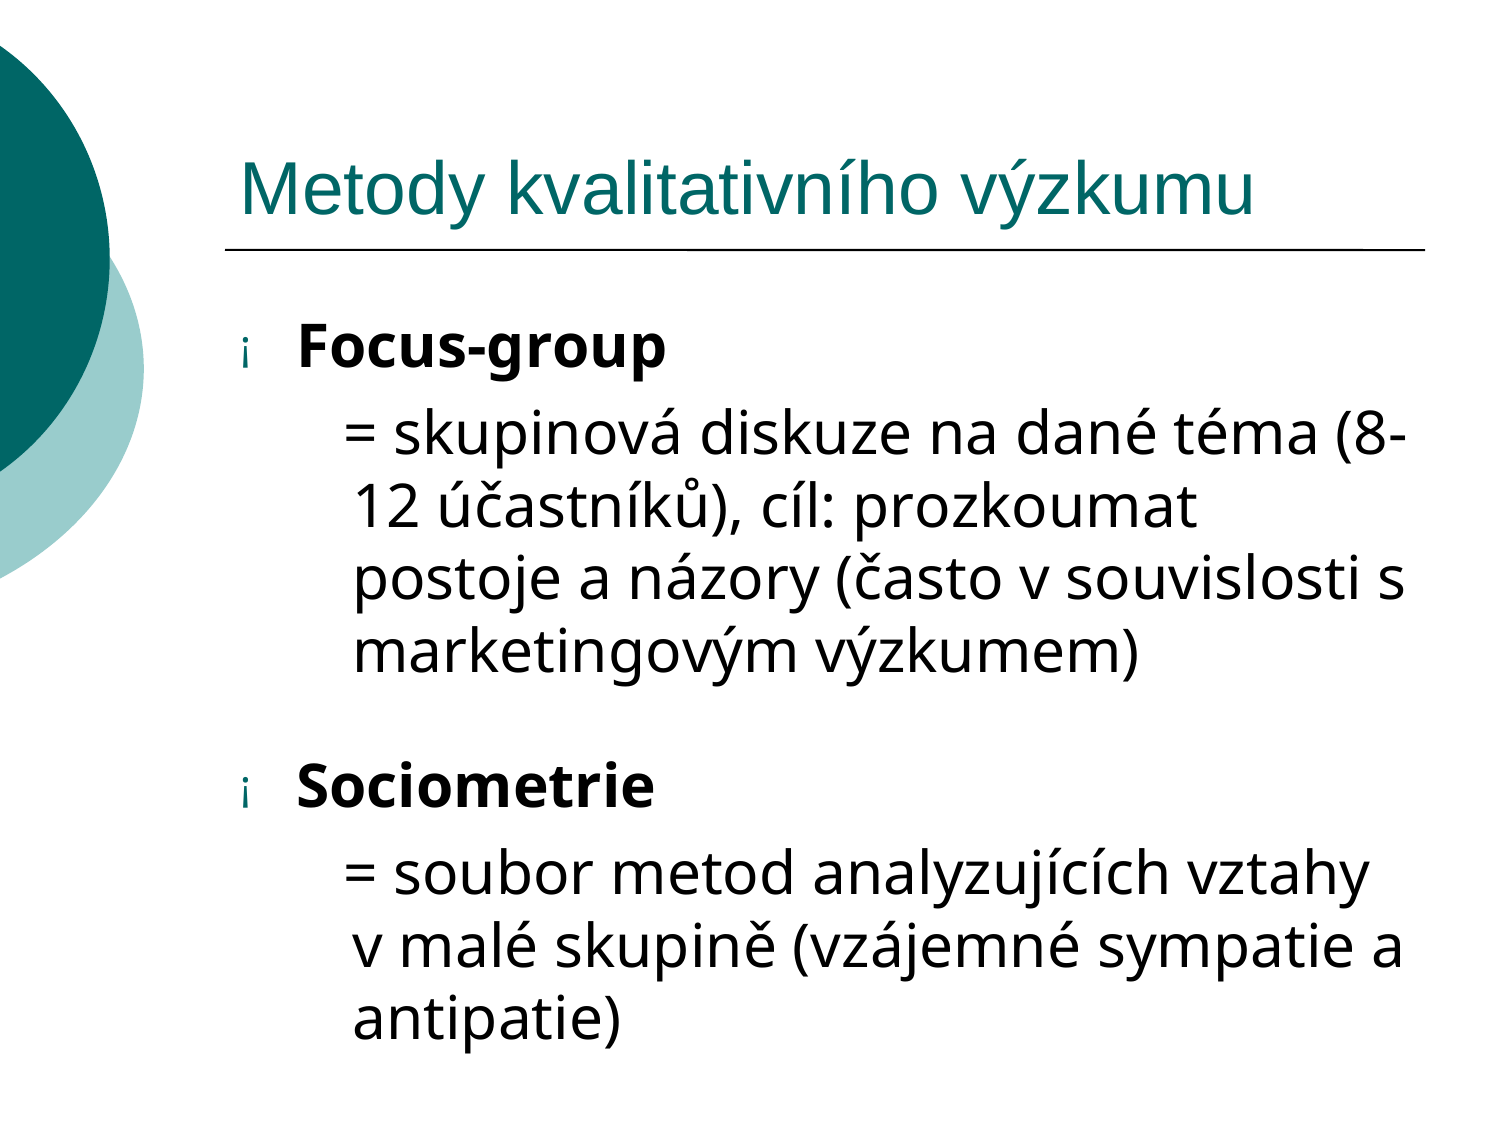

# Metody kvalitativního výzkumu
Focus-group
 = skupinová diskuze na dané téma (8-12 účastníků), cíl: prozkoumat postoje a názory (často v souvislosti s marketingovým výzkumem)
Sociometrie
 = soubor metod analyzujících vztahy v malé skupině (vzájemné sympatie a antipatie)